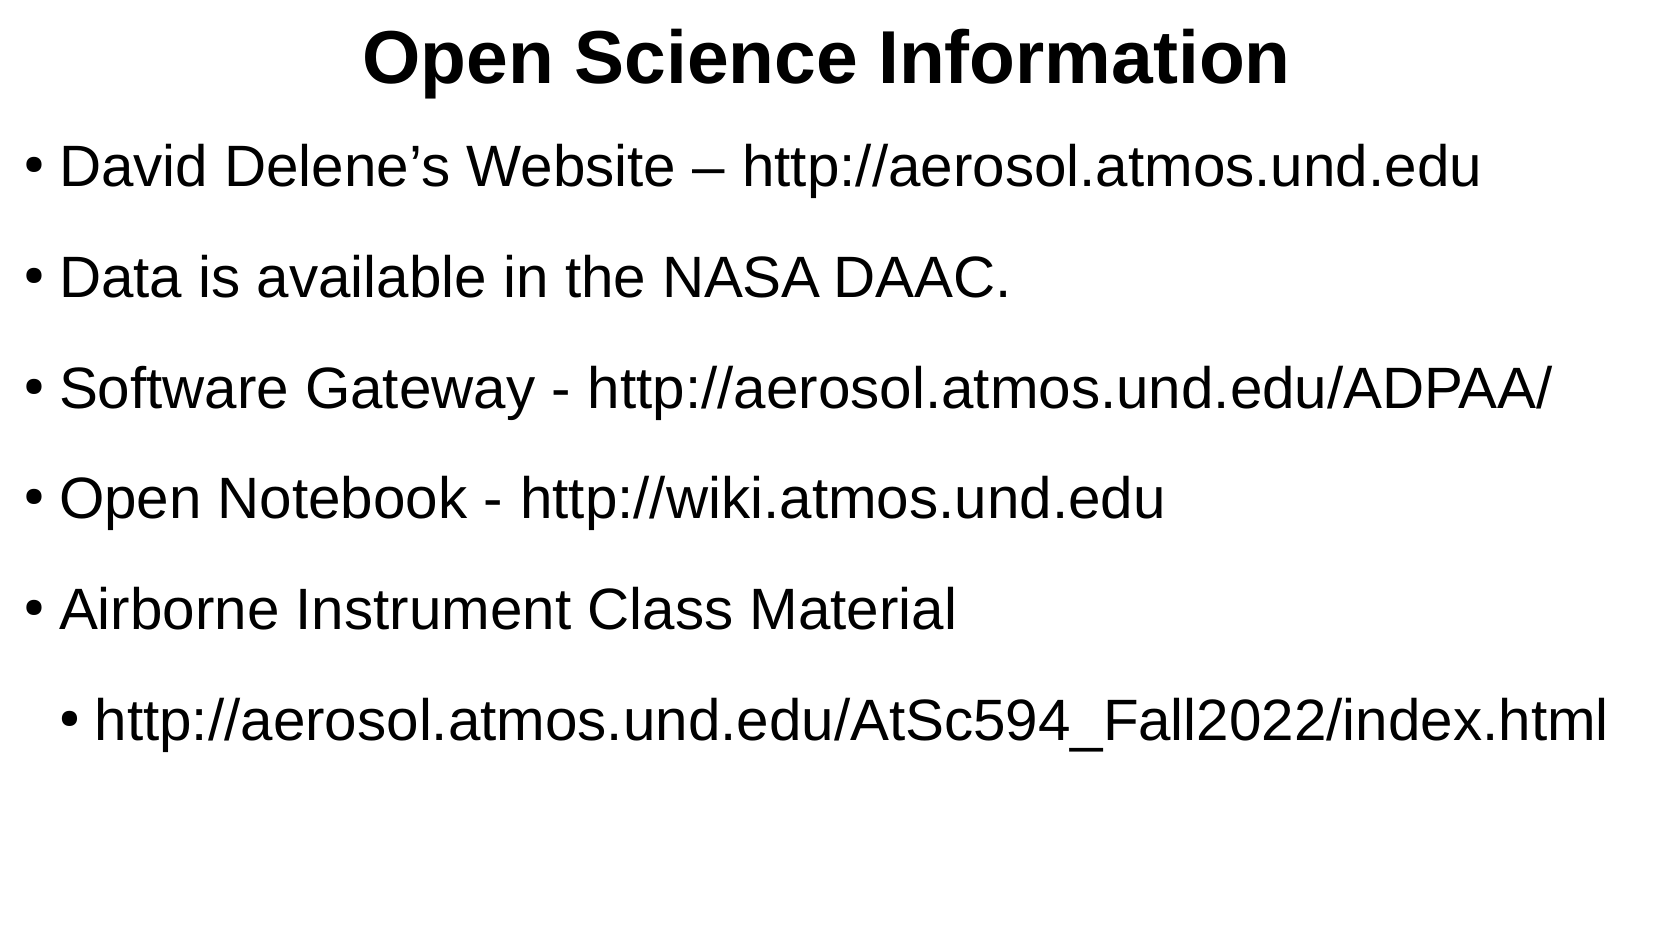

Open Science Information
David Delene’s Website – http://aerosol.atmos.und.edu
Data is available in the NASA DAAC.
Software Gateway - http://aerosol.atmos.und.edu/ADPAA/
Open Notebook - http://wiki.atmos.und.edu
Airborne Instrument Class Material
http://aerosol.atmos.und.edu/AtSc594_Fall2022/index.html